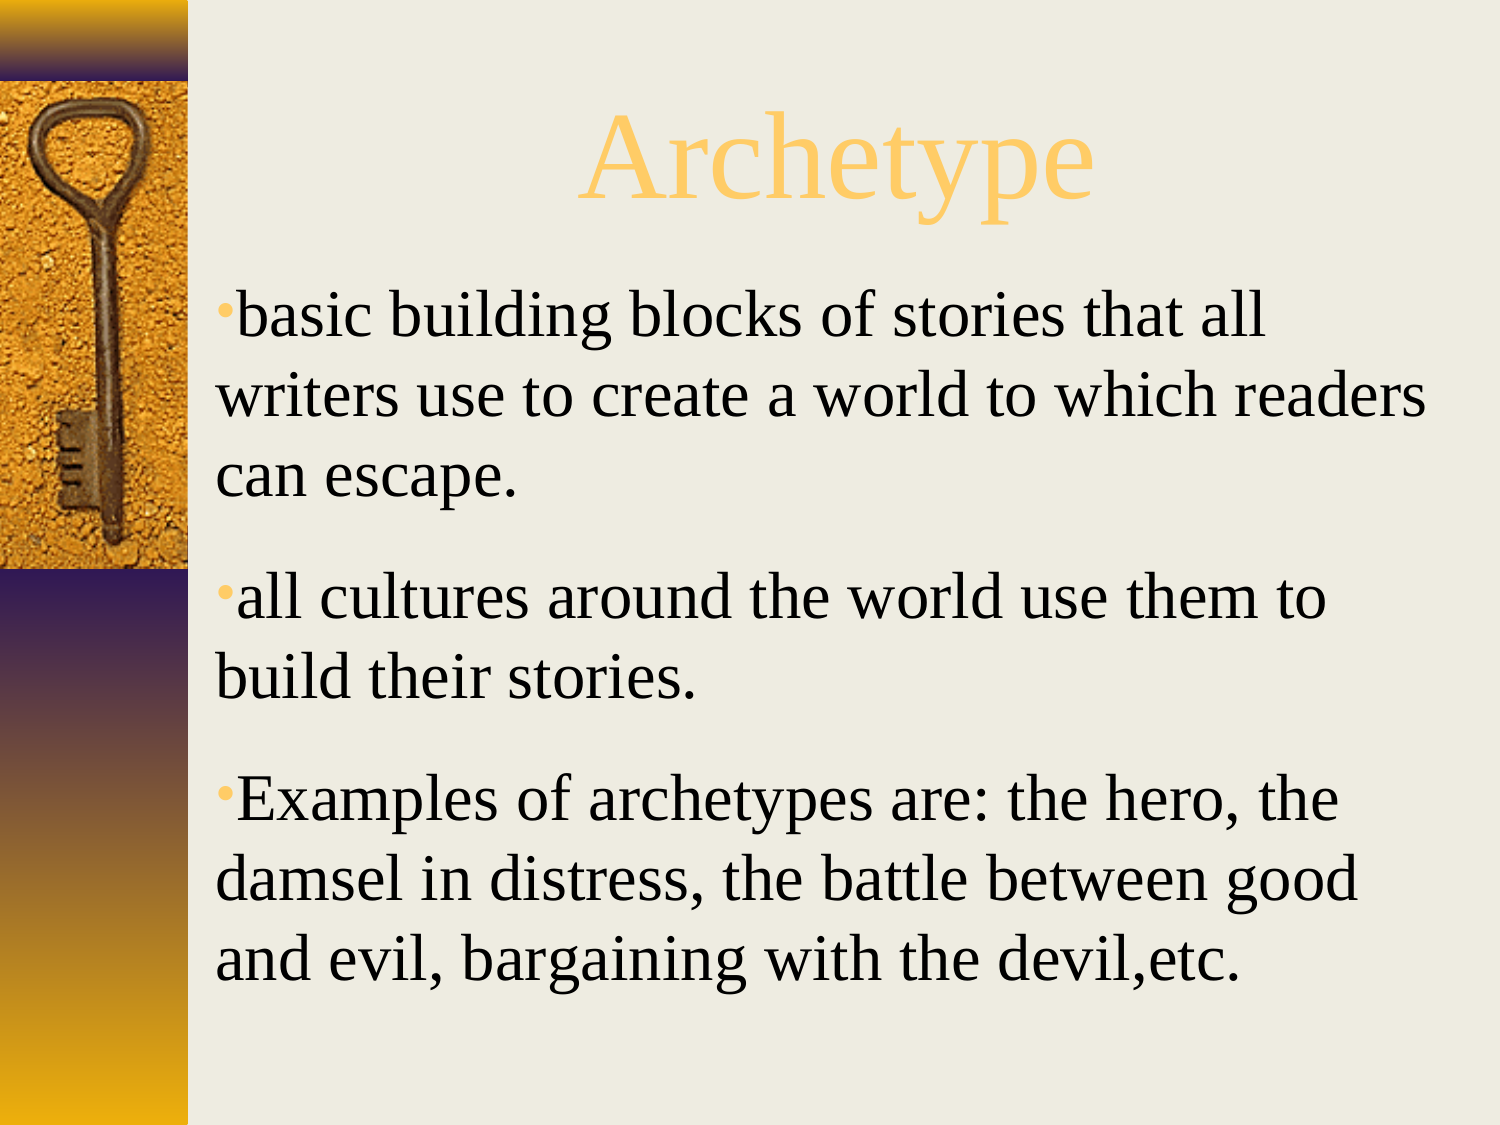

# Archetype
basic building blocks of stories that all writers use to create a world to which readers can escape.
all cultures around the world use them to build their stories.
Examples of archetypes are: the hero, the damsel in distress, the battle between good and evil, bargaining with the devil,etc.